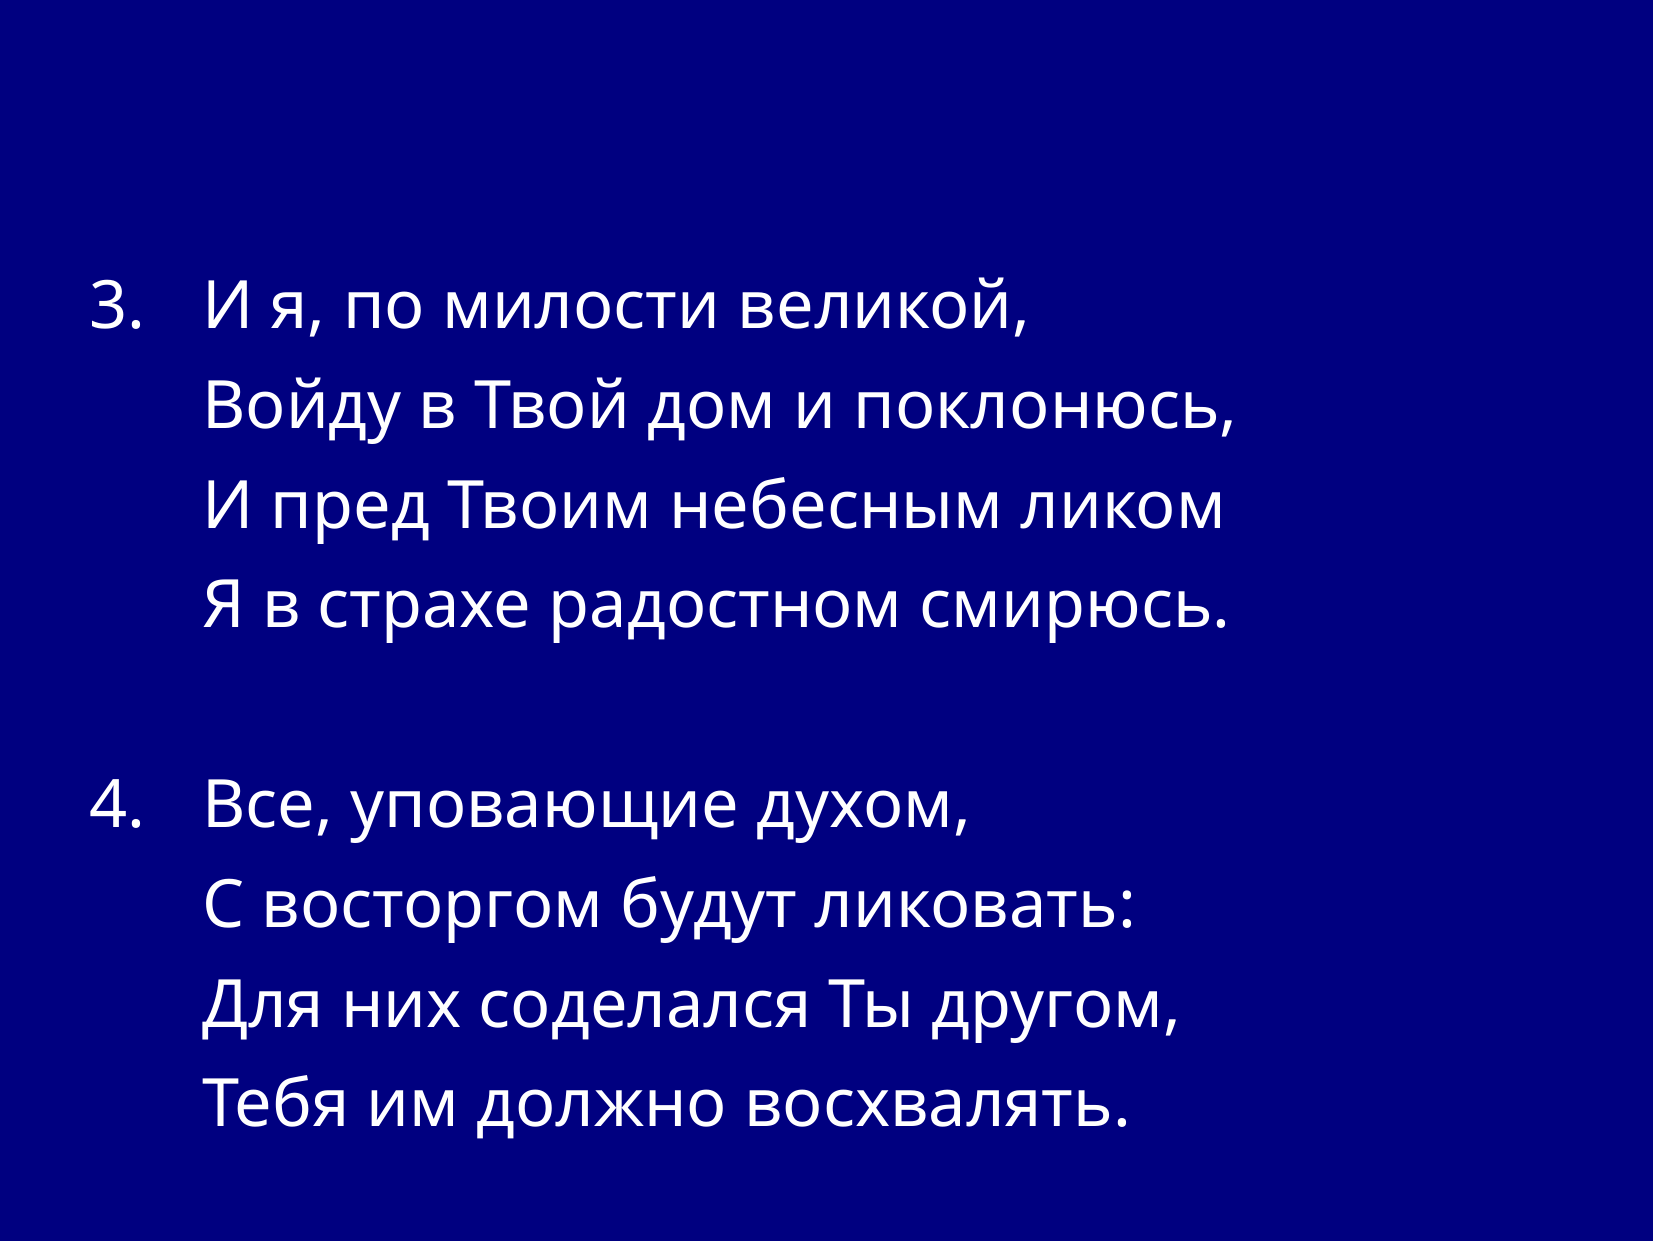

3.	И я, по милости великой,
	Войду в Твой дом и поклонюсь,
	И пред Твоим небесным ликом
	Я в страхе радостном смирюсь.
4.	Все, уповающие духом,
	С восторгом будут ликовать:
	Для них соделался Ты другом,
	Тебя им должно восхвалять.